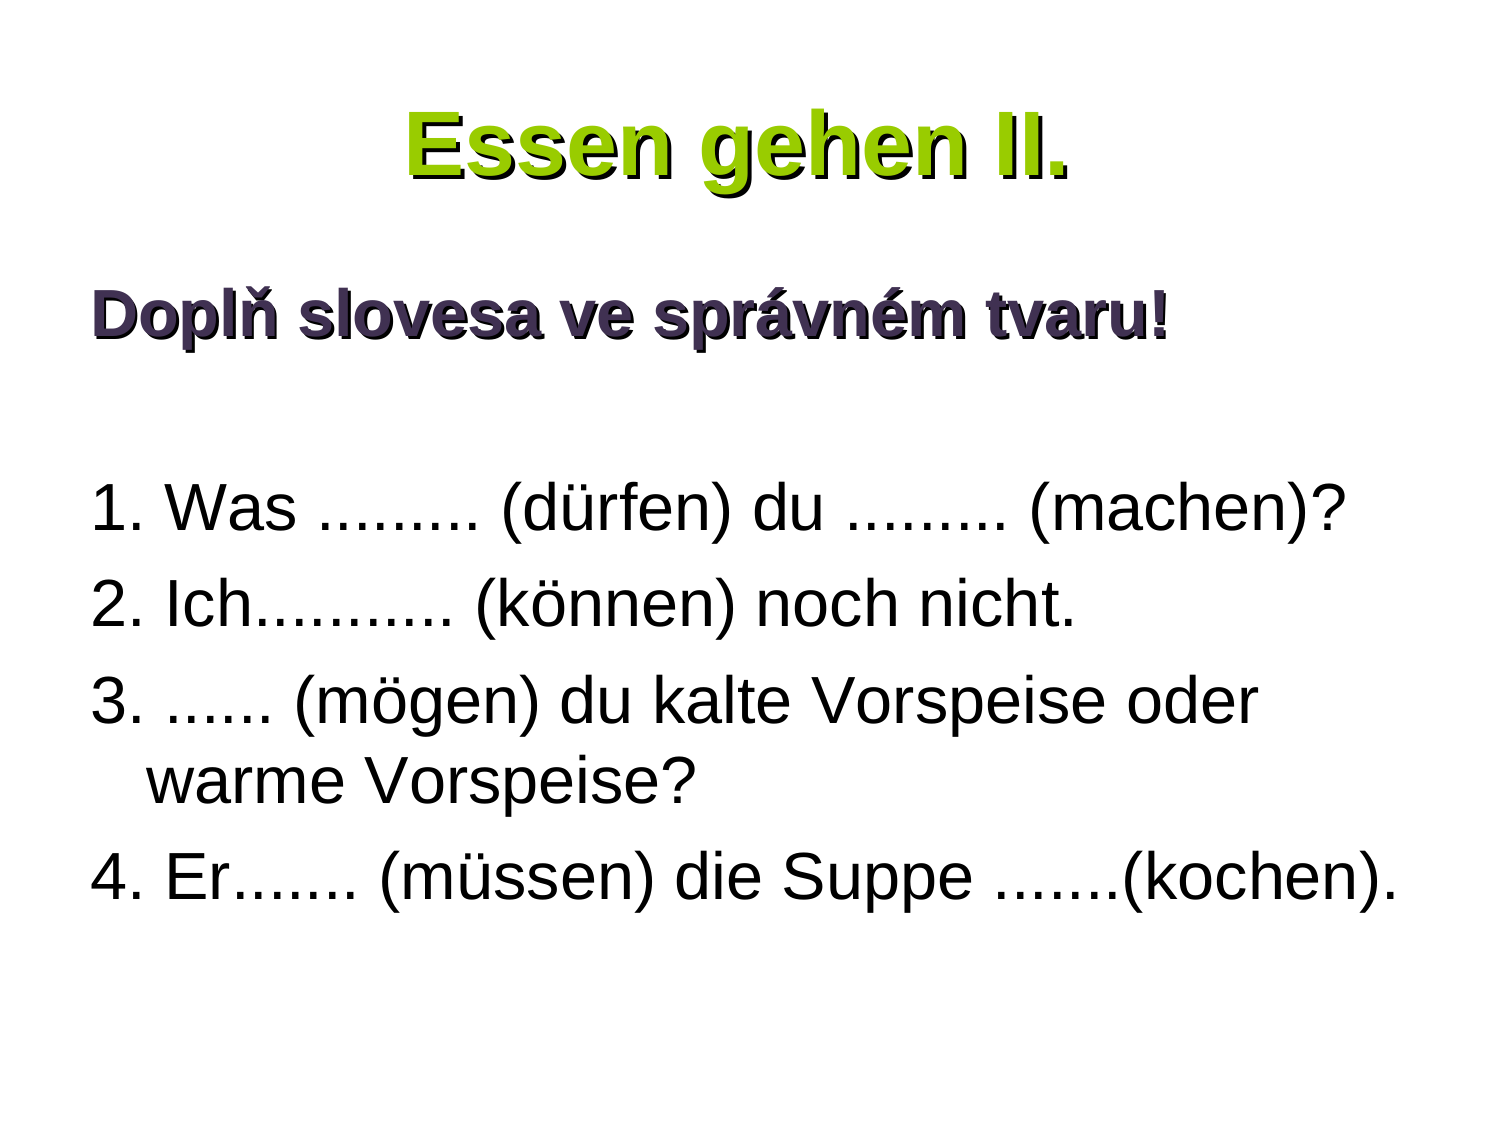

# Essen gehen II.
Doplň slovesa ve správném tvaru!
 Was ......... (dürfen) du ......... (machen)?
 Ich........... (können) noch nicht.
 ...... (mögen) du kalte Vorspeise oder warme Vorspeise?
 Er....... (müssen) die Suppe .......(kochen).